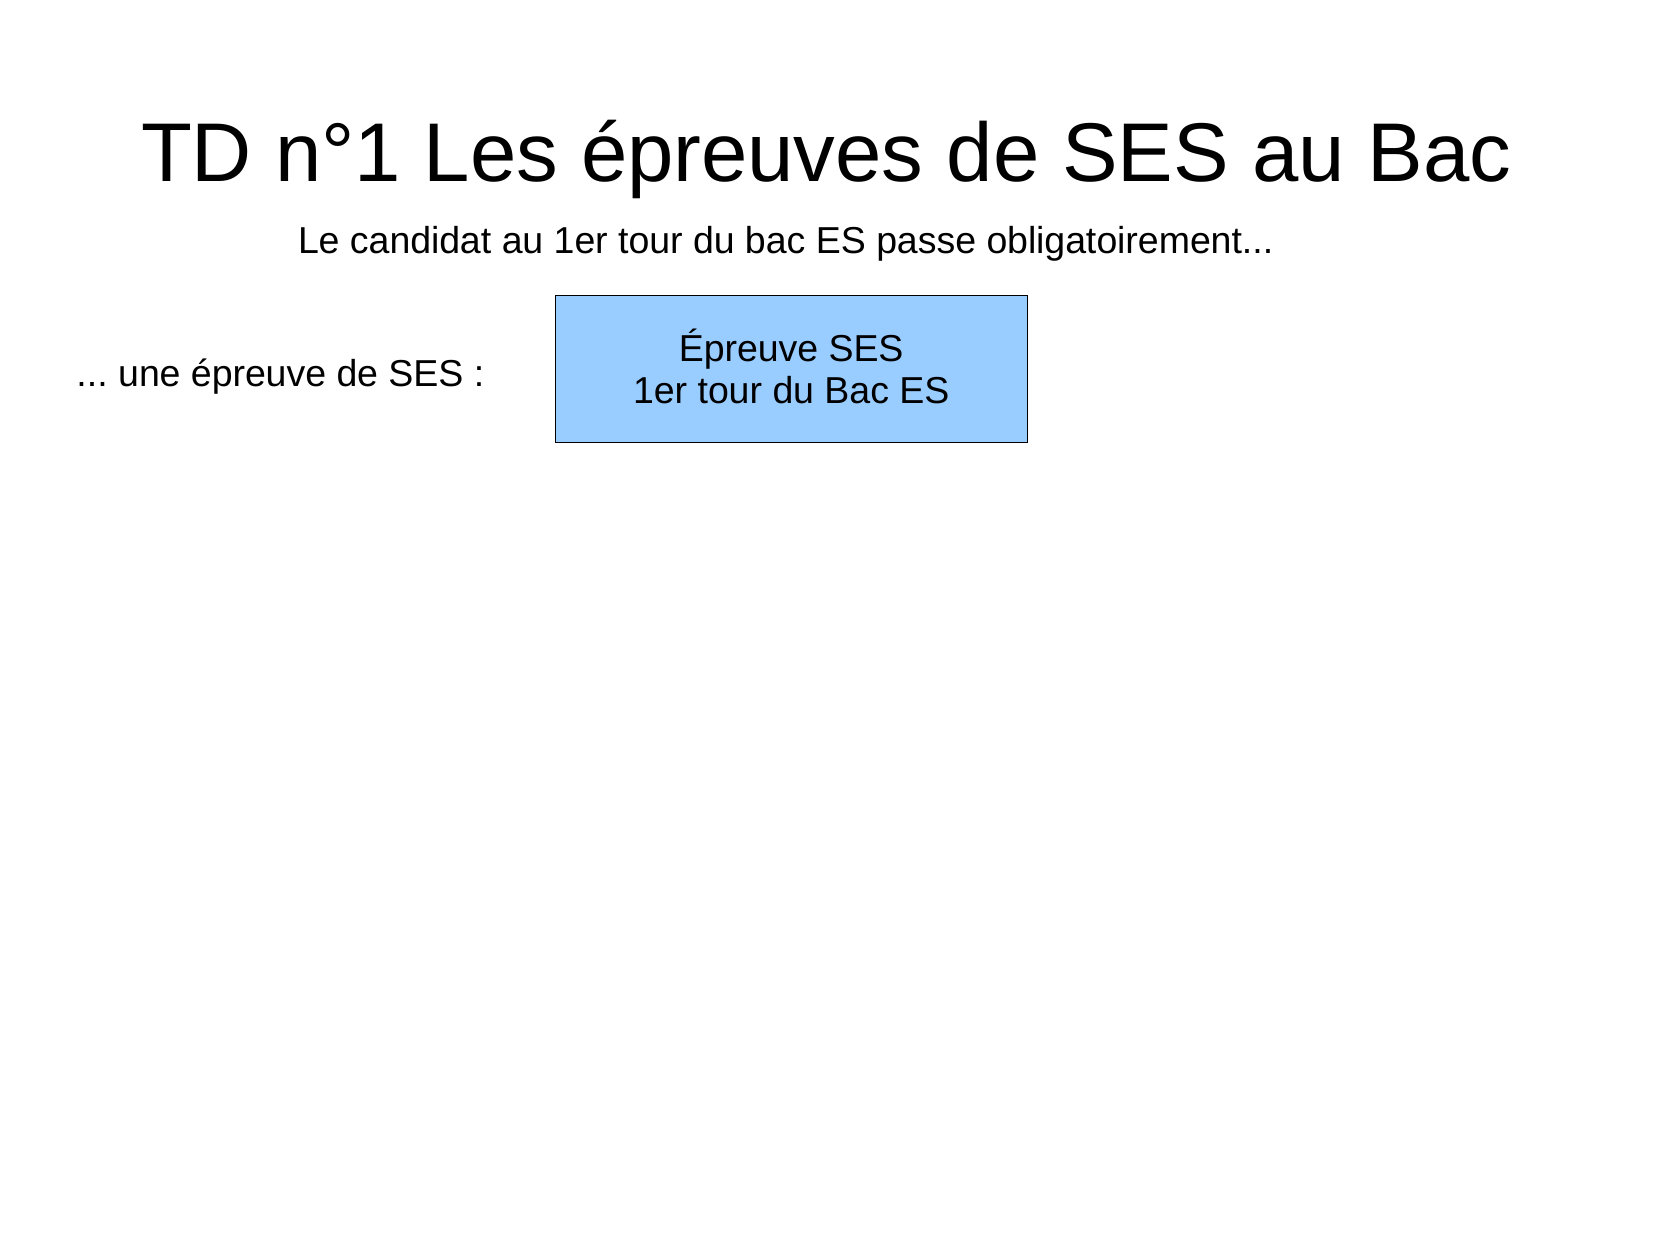

# TD n°1 Les épreuves de SES au Bac
Le candidat au 1er tour du bac ES passe obligatoirement...
Épreuve SES
1er tour du Bac ES
... une épreuve de SES :